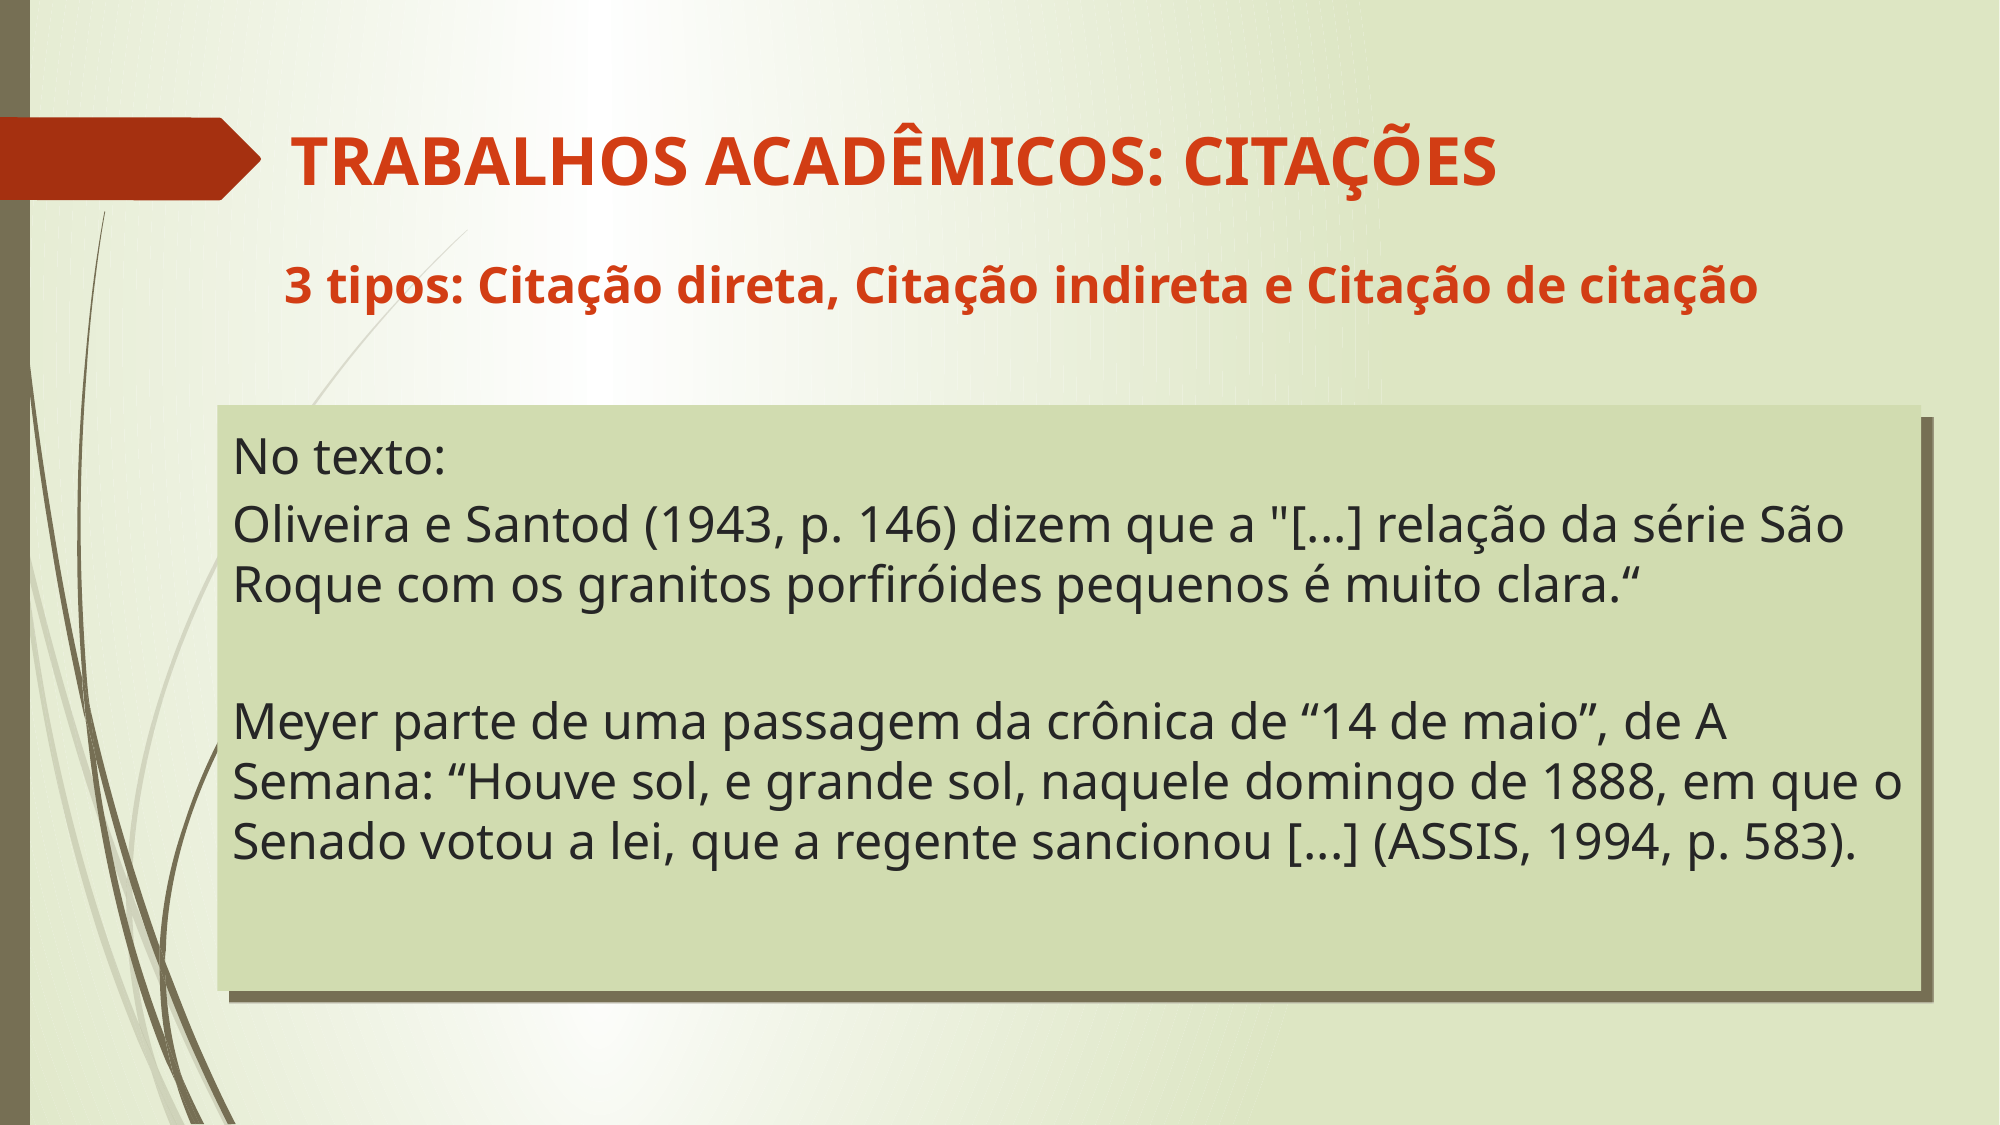

TRABALHOS ACADÊMICOS: CITAÇÕES
# 3 tipos: Citação direta, Citação indireta e Citação de citação
No texto:
Oliveira e Santod (1943, p. 146) dizem que a "[...] relação da série São Roque com os granitos porfiróides pequenos é muito clara.“
Meyer parte de uma passagem da crônica de “14 de maio”, de A Semana: “Houve sol, e grande sol, naquele domingo de 1888, em que o Senado votou a lei, que a regente sancionou [...] (ASSIS, 1994, p. 583).